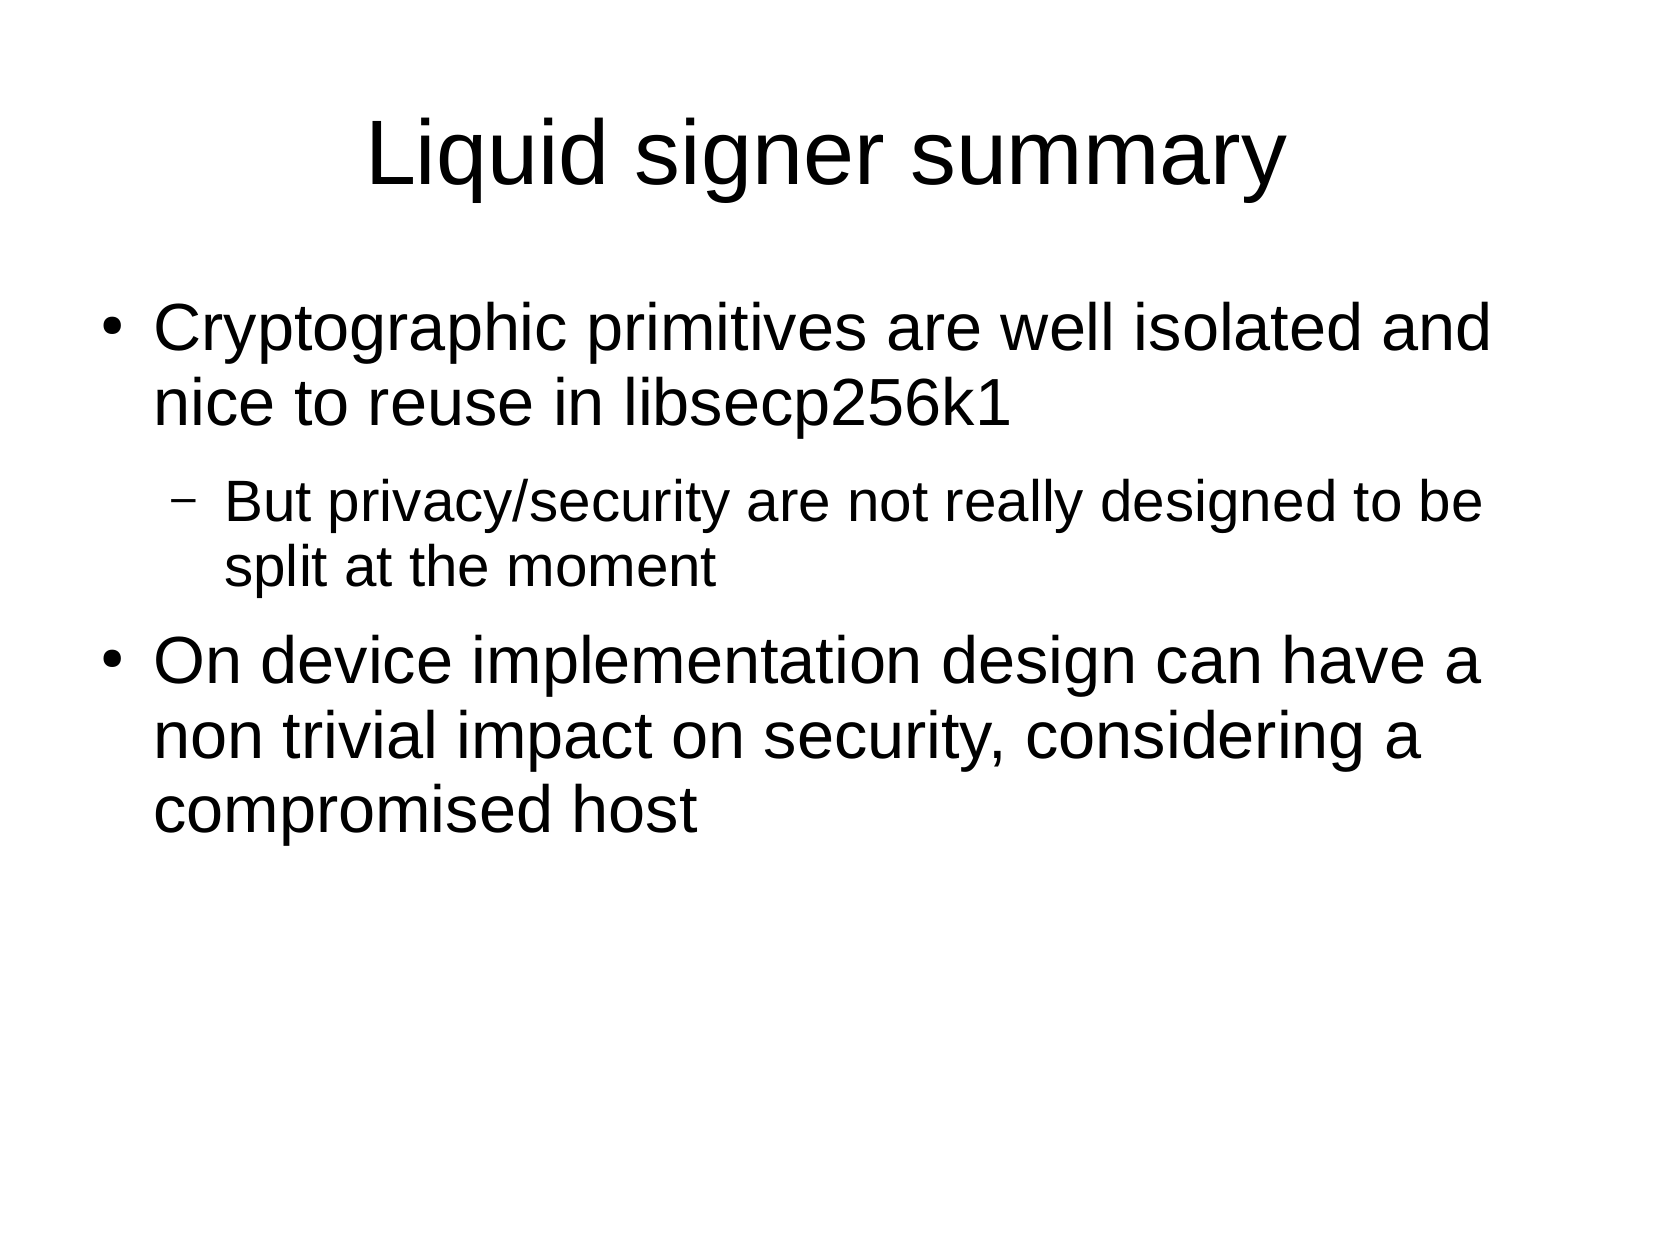

# Liquid signer summary
Cryptographic primitives are well isolated and nice to reuse in libsecp256k1
But privacy/security are not really designed to be split at the moment
On device implementation design can have a non trivial impact on security, considering a compromised host